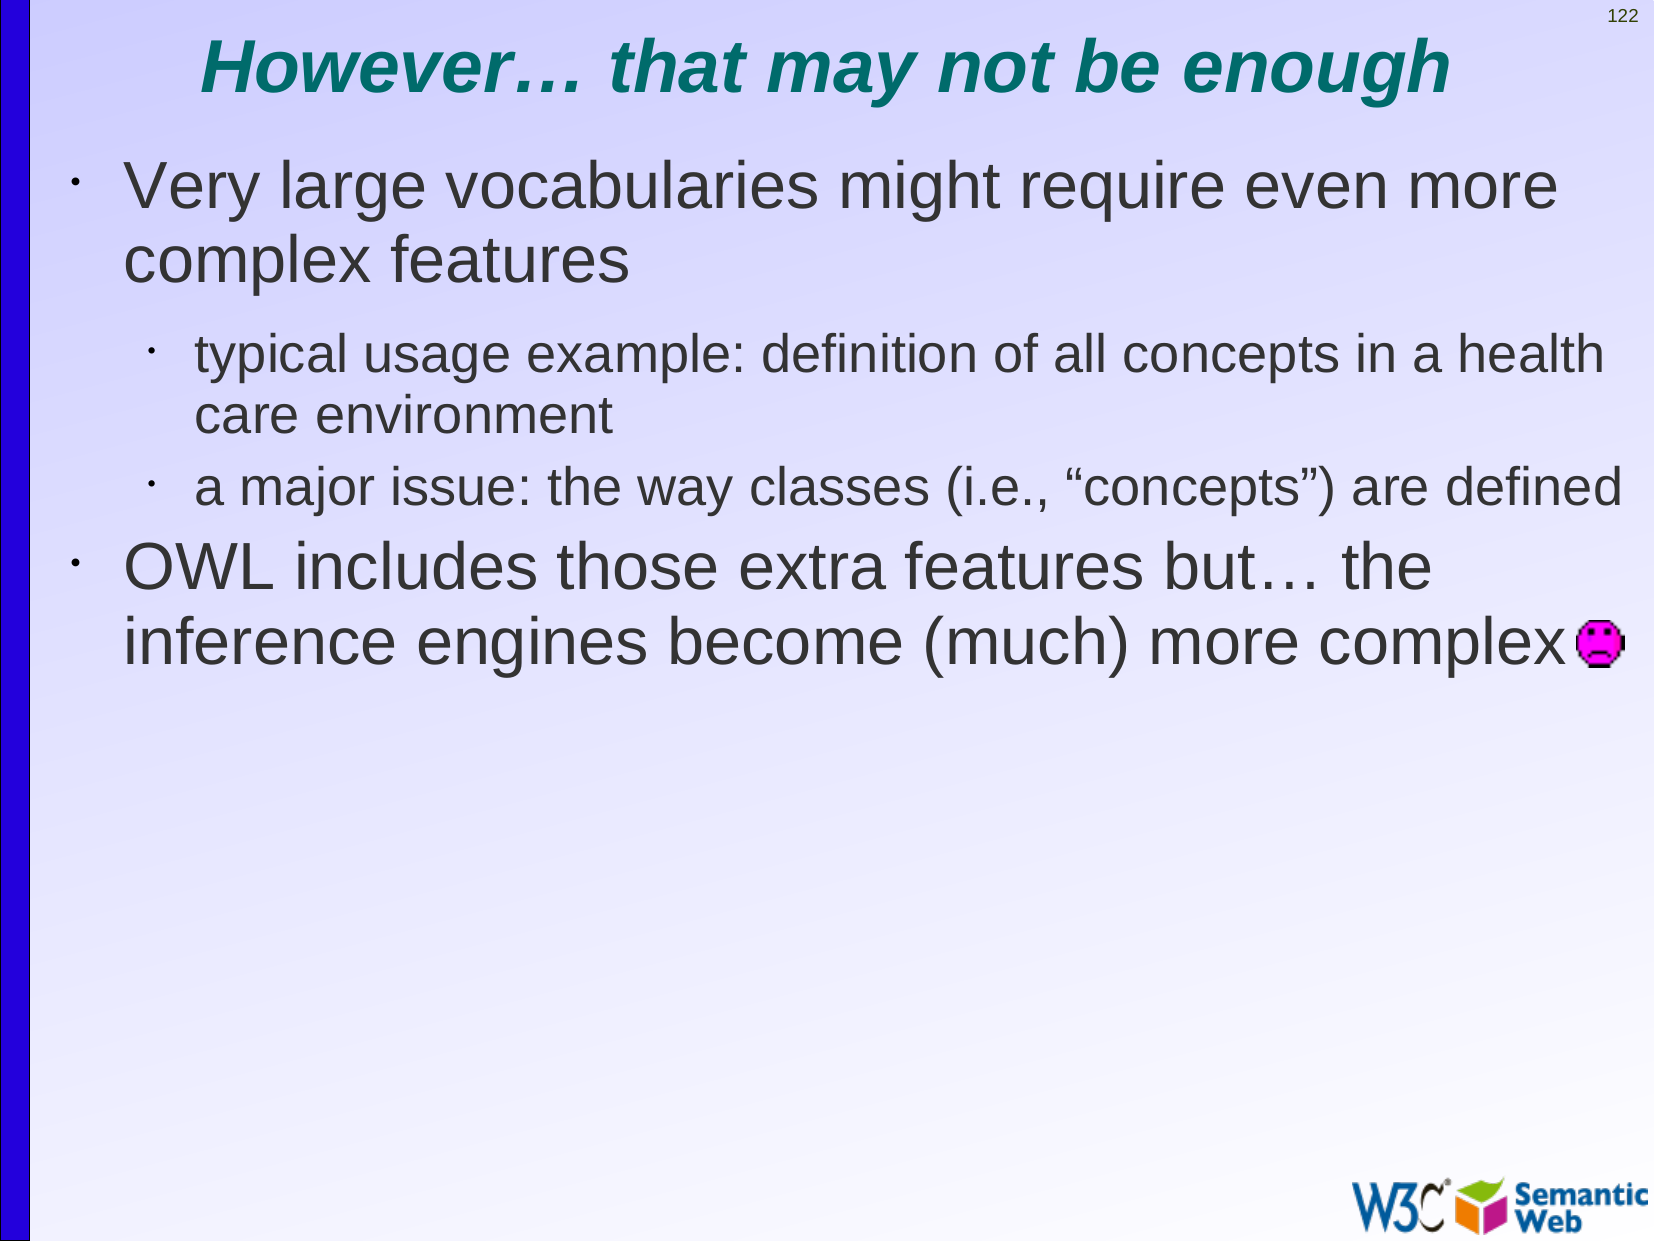

# However… that may not be enough
Very large vocabularies might require even more complex features
typical usage example: definition of all concepts in a health care environment
a major issue: the way classes (i.e., “concepts”) are defined
OWL includes those extra features but… the inference engines become (much) more complex